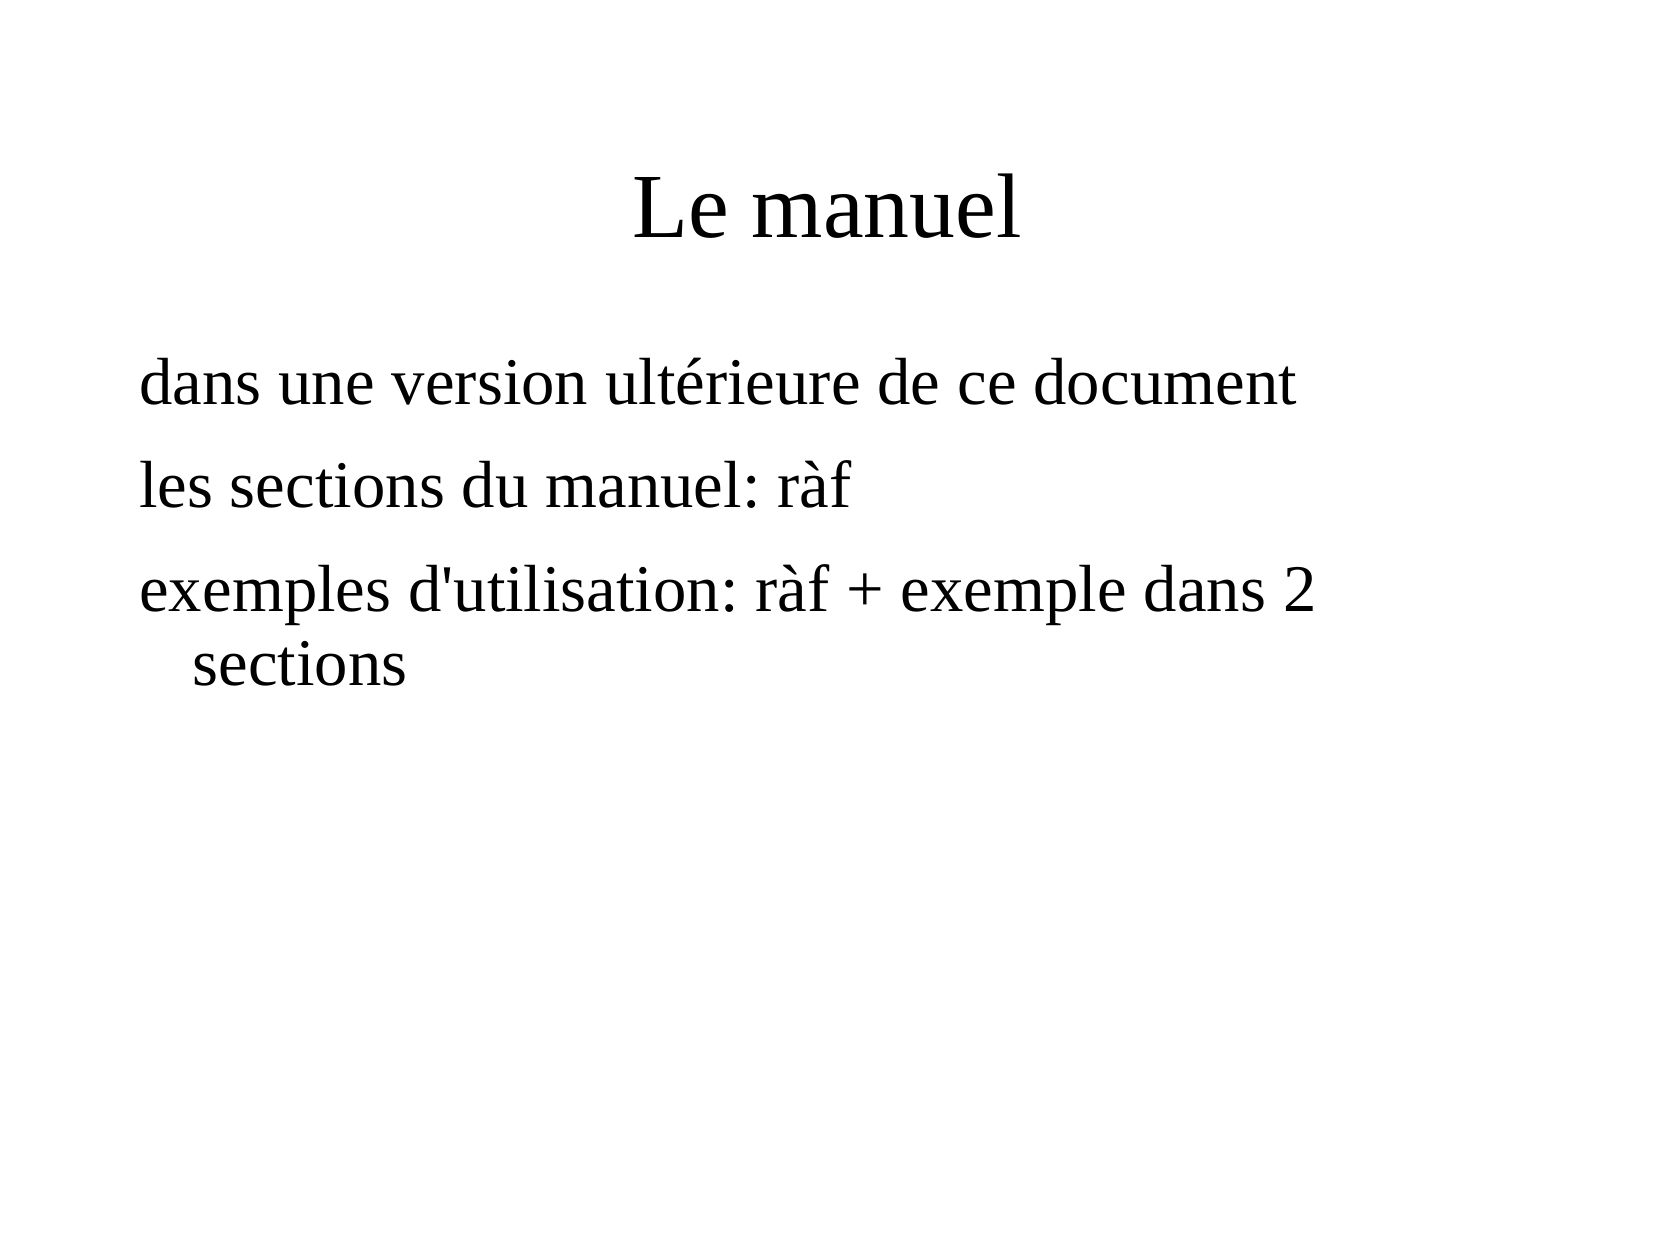

# Le manuel
dans une version ultérieure de ce document
les sections du manuel: ràf
exemples d'utilisation: ràf + exemple dans 2 sections